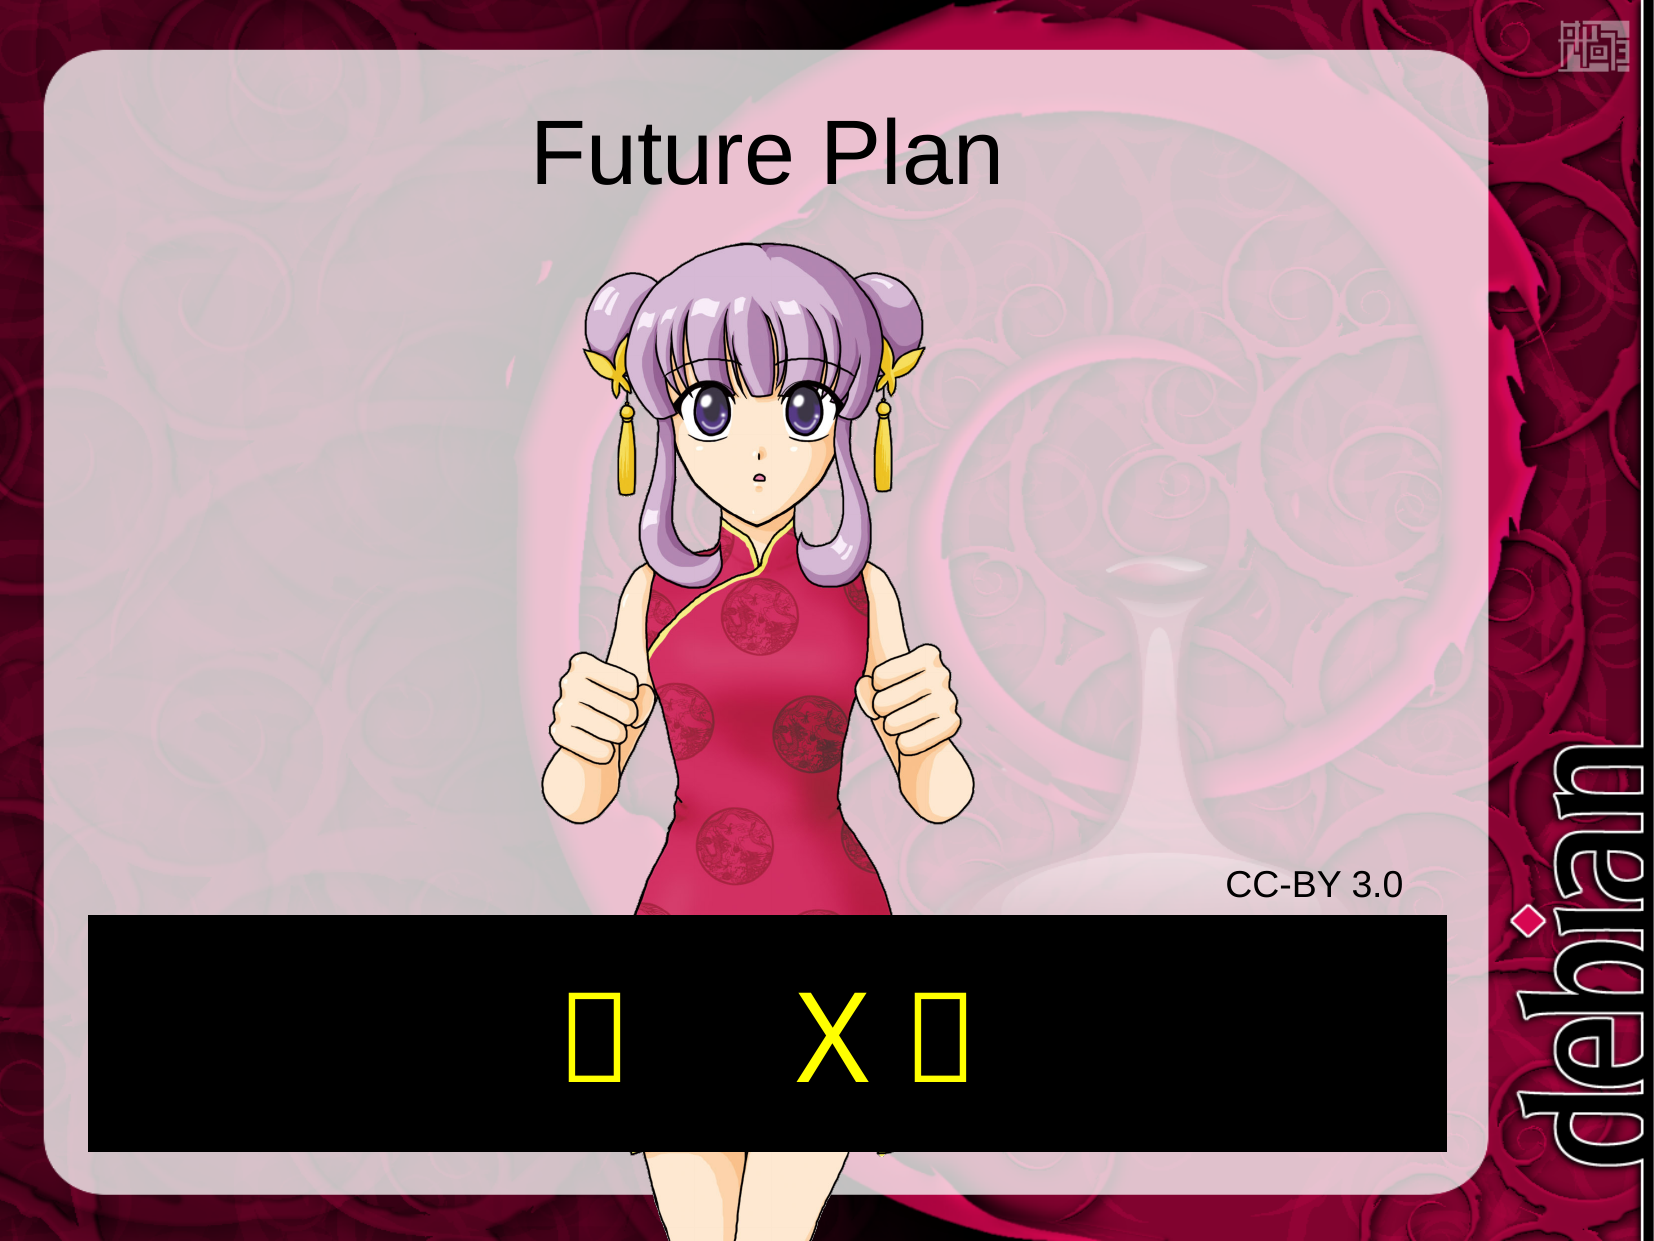

# Future Plan
CC-BY 3.0
￥ X－